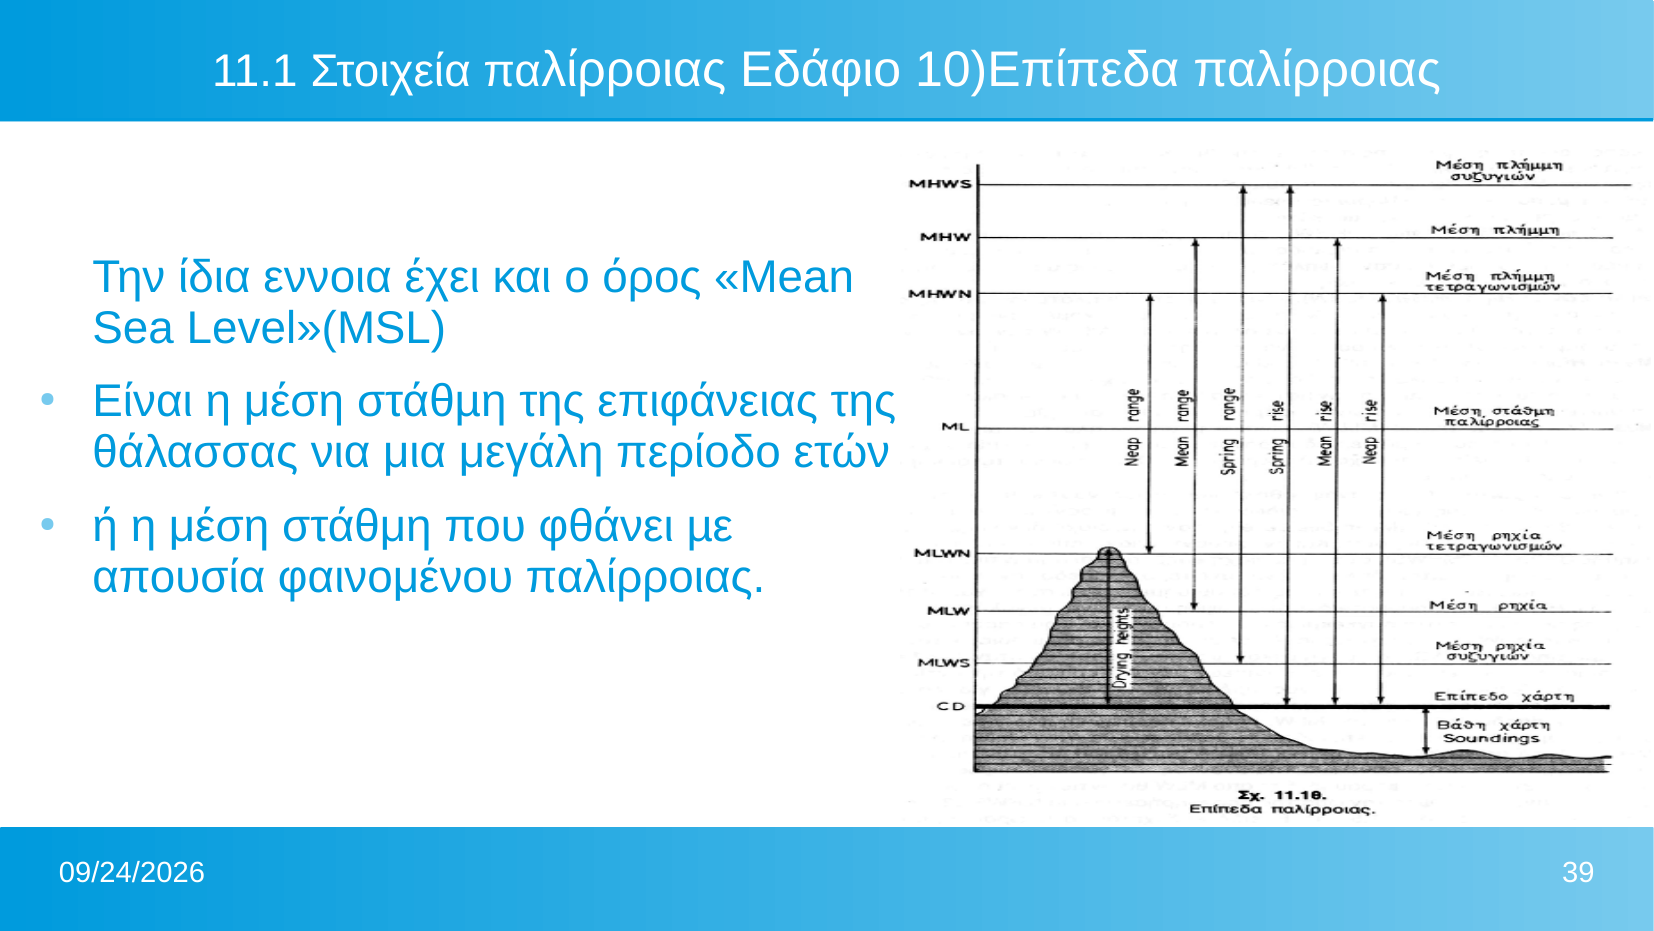

# 11.1 Στοιχεία παλίρροιας Εδάφιο 10)Επίπεδα παλίρροιας
Την ίδια εννοια έχει και ο όρος «Μean Sea Level»(MSL)
Είναι η μέση στάθµη της επιφάνειας της θάλασσας νια μια μεγάλη περίοδο ετών
ή η μέση στάθμη που φθάνει µε απουσία φαινομένου παλίρροιας.
39